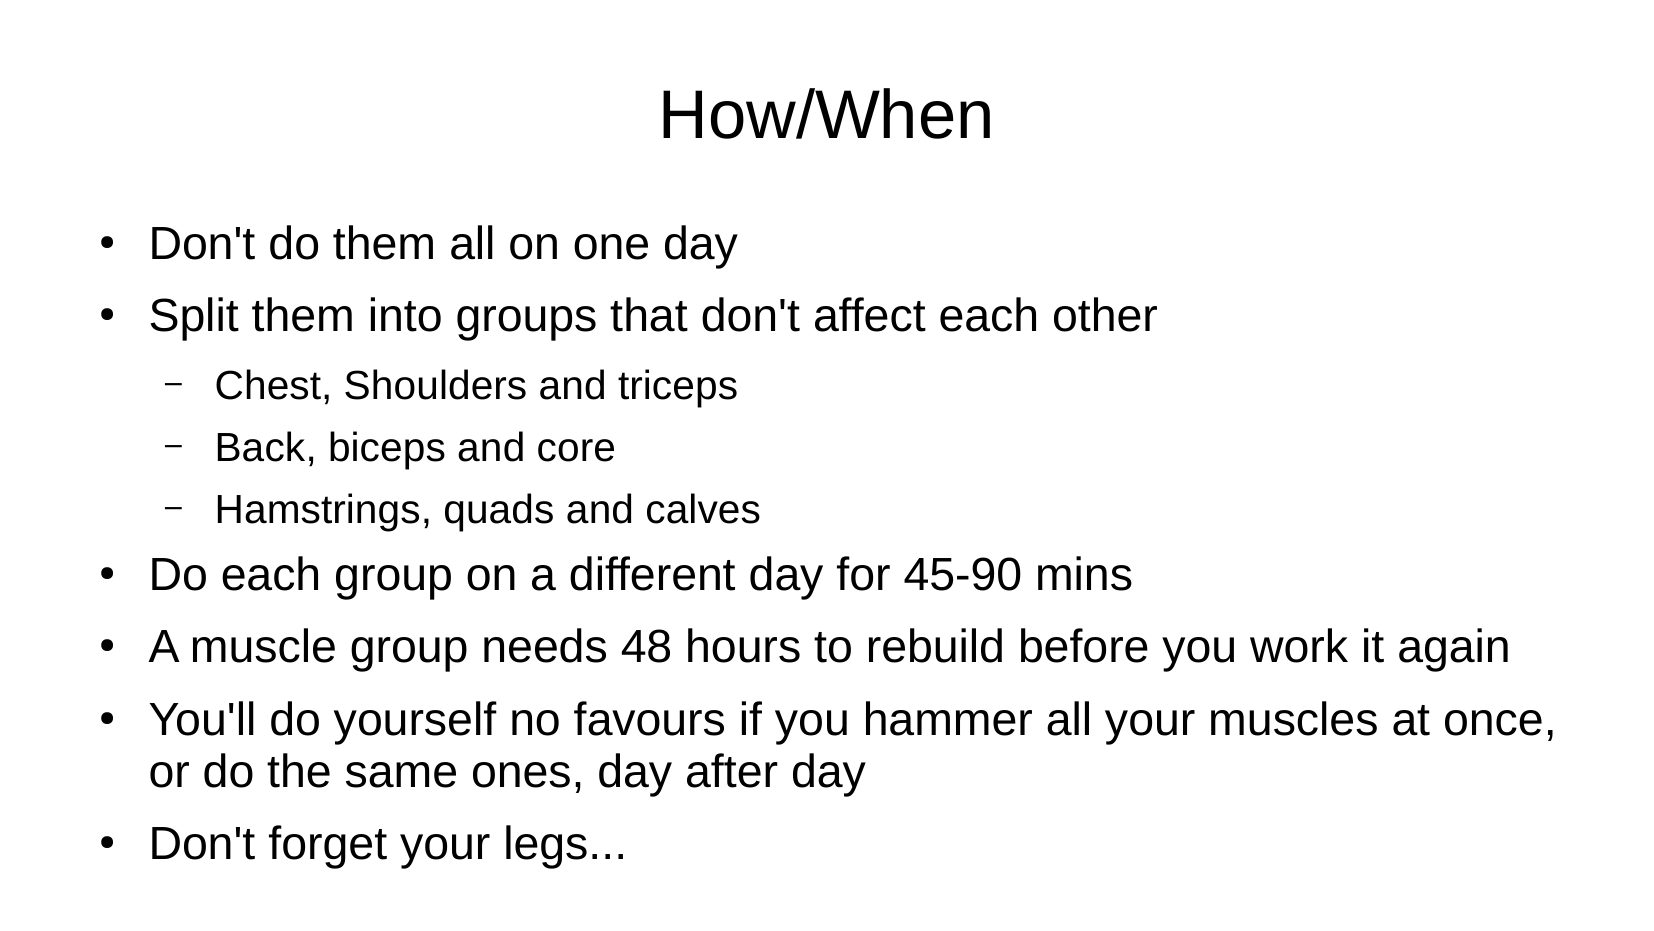

# How/When
Don't do them all on one day
Split them into groups that don't affect each other
Chest, Shoulders and triceps
Back, biceps and core
Hamstrings, quads and calves
Do each group on a different day for 45-90 mins
A muscle group needs 48 hours to rebuild before you work it again
You'll do yourself no favours if you hammer all your muscles at once, or do the same ones, day after day
Don't forget your legs...